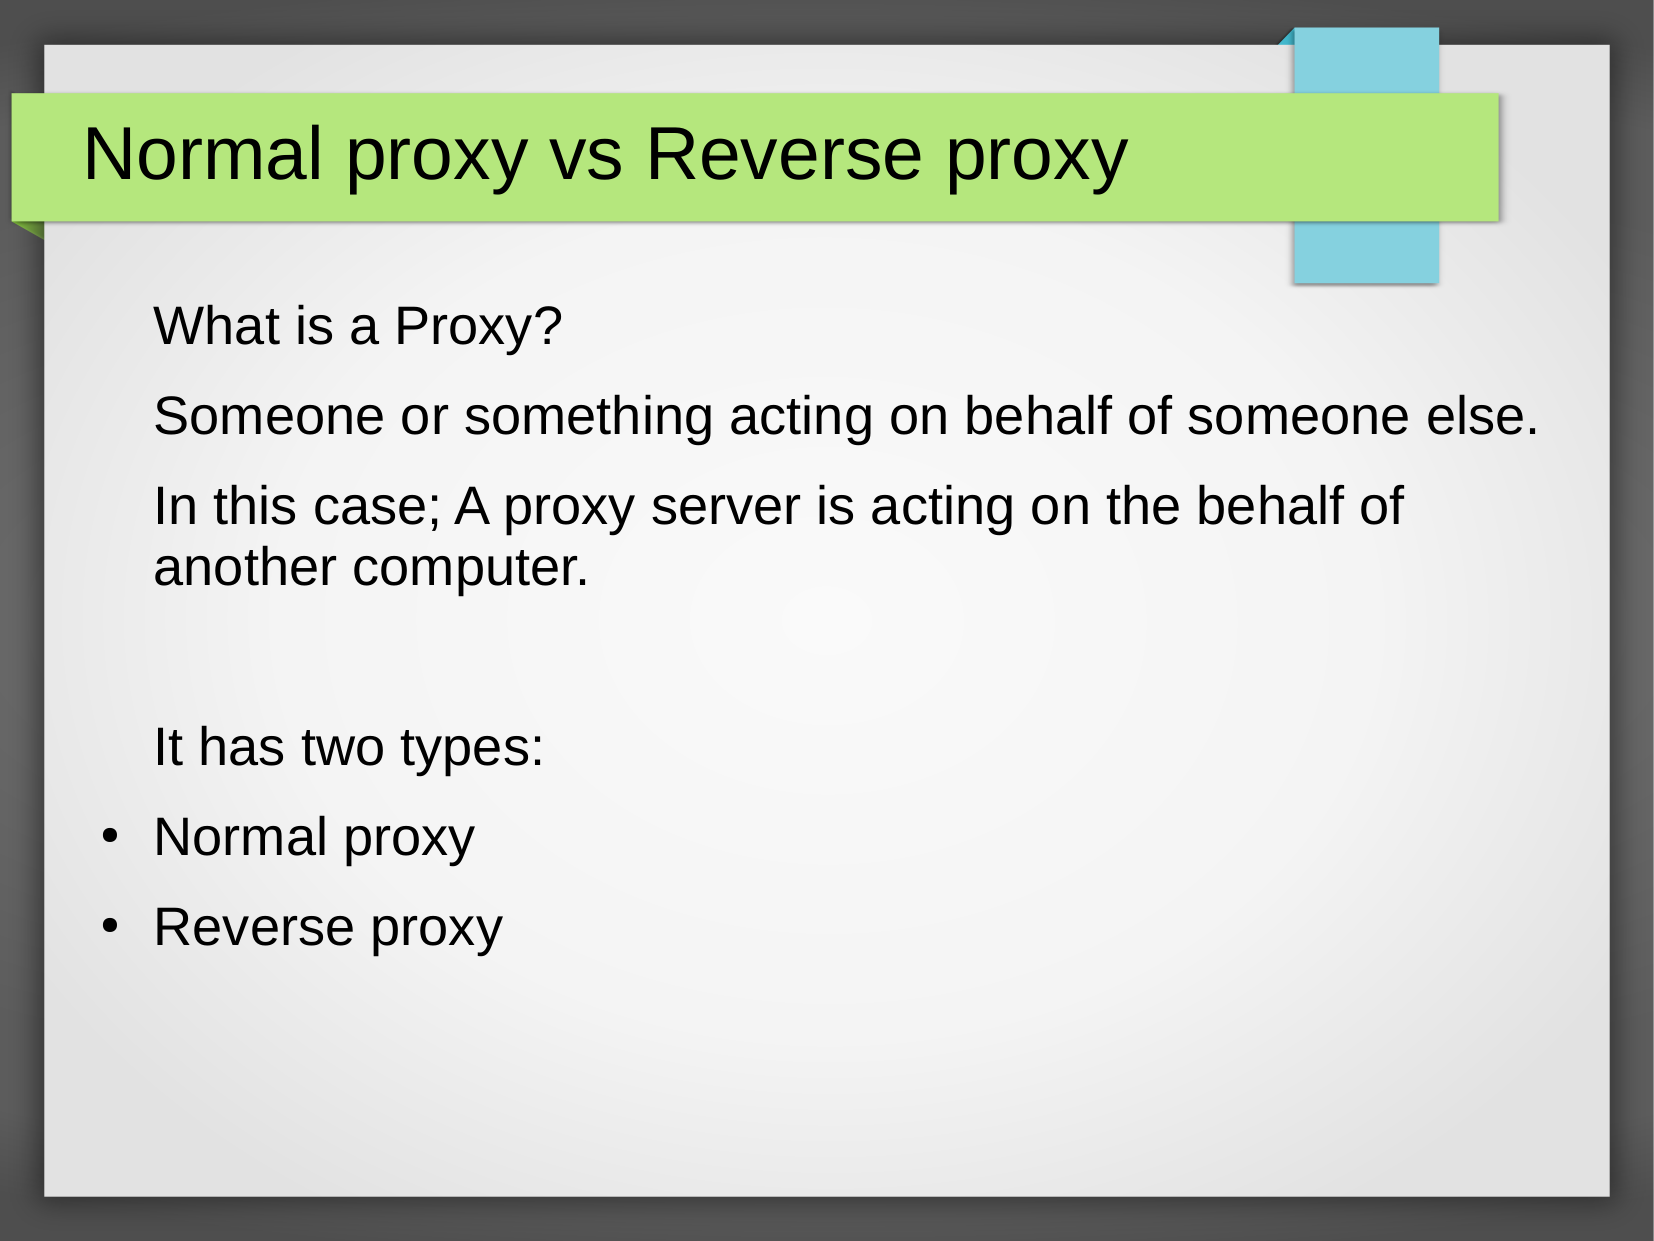

# Normal proxy vs Reverse proxy
What is a Proxy?
Someone or something acting on behalf of someone else.
In this case; A proxy server is acting on the behalf of another computer.
It has two types:
Normal proxy
Reverse proxy